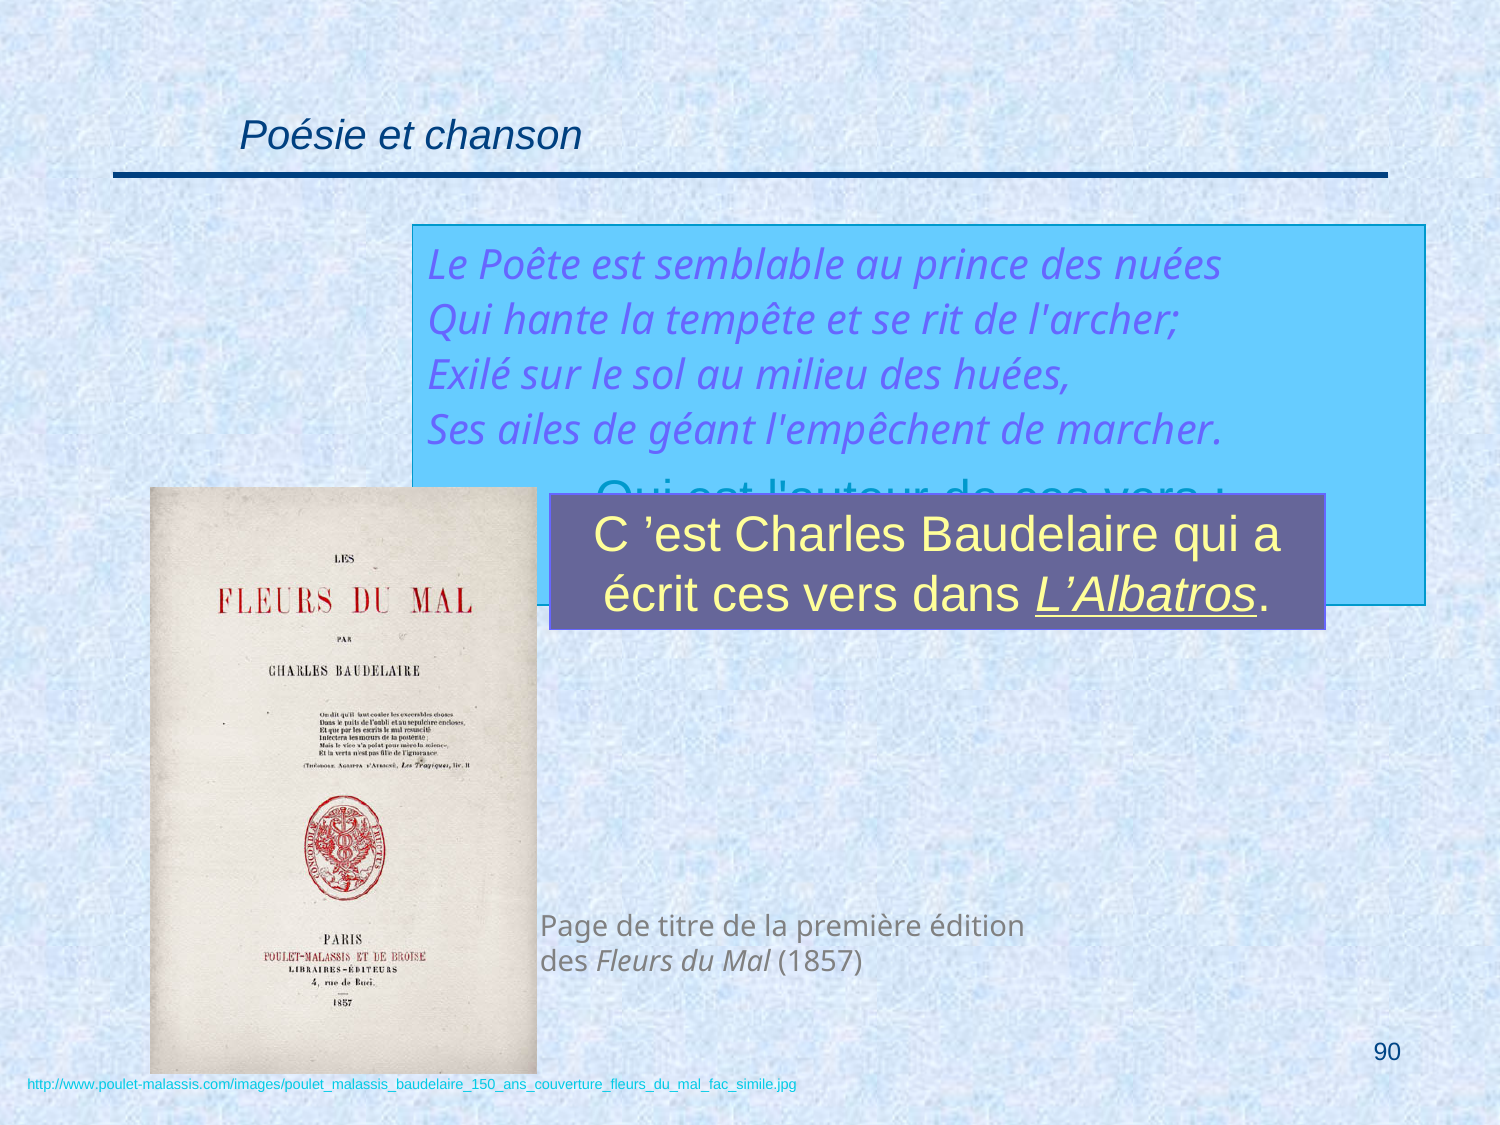

Poésie et chanson
Le Poête est semblable au prince des nuées
Qui hante la tempête et se rit de l'archer;
Exilé sur le sol au milieu des huées,
Ses ailes de géant l'empêchent de marcher.
Qui est l'auteur de ces vers :
Rimbaud / Baudelaire / Verlaine ?
C ’est Charles Baudelaire qui a écrit ces vers dans L’Albatros.
Page de titre de la première édition des Fleurs du Mal (1857)
90
http://www.poulet-malassis.com/images/poulet_malassis_baudelaire_150_ans_couverture_fleurs_du_mal_fac_simile.jpg